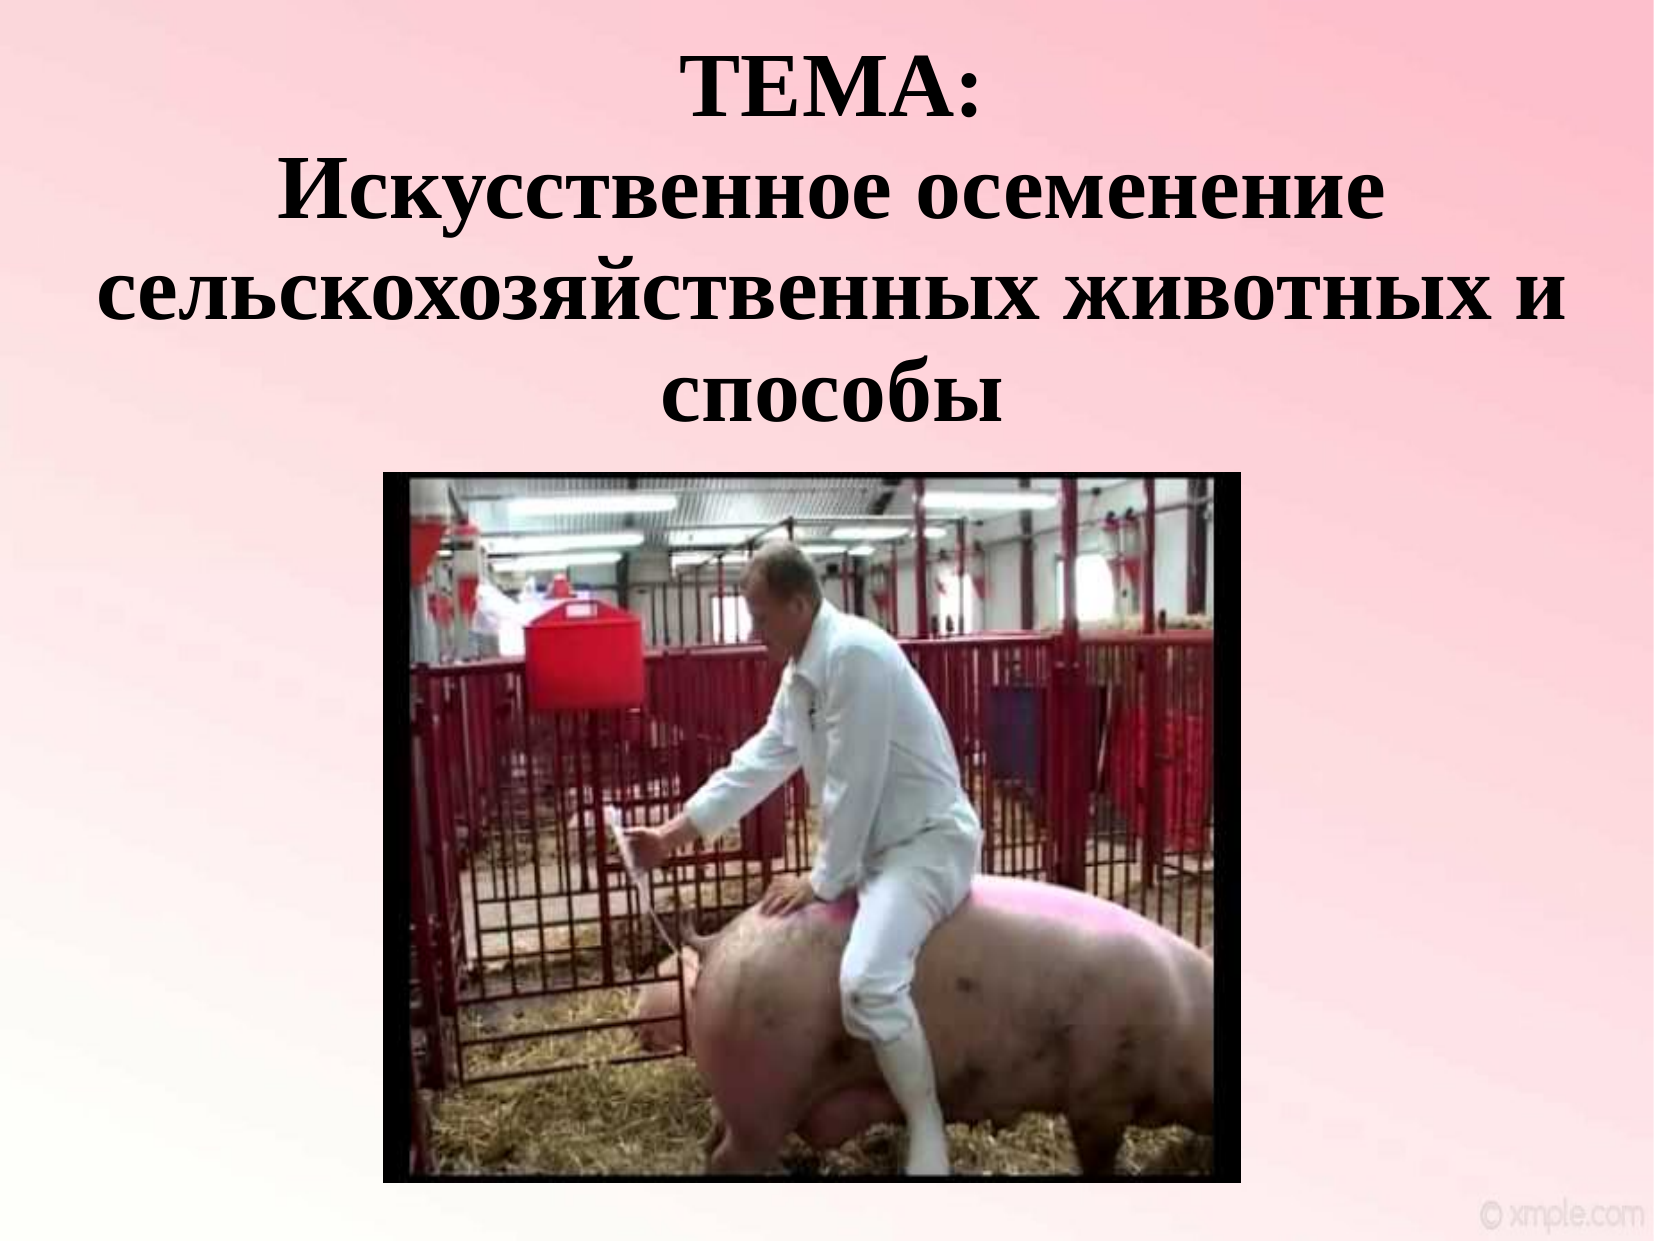

# ТЕМА: Искусственное осеменение сельскохозяйственных животных и способы